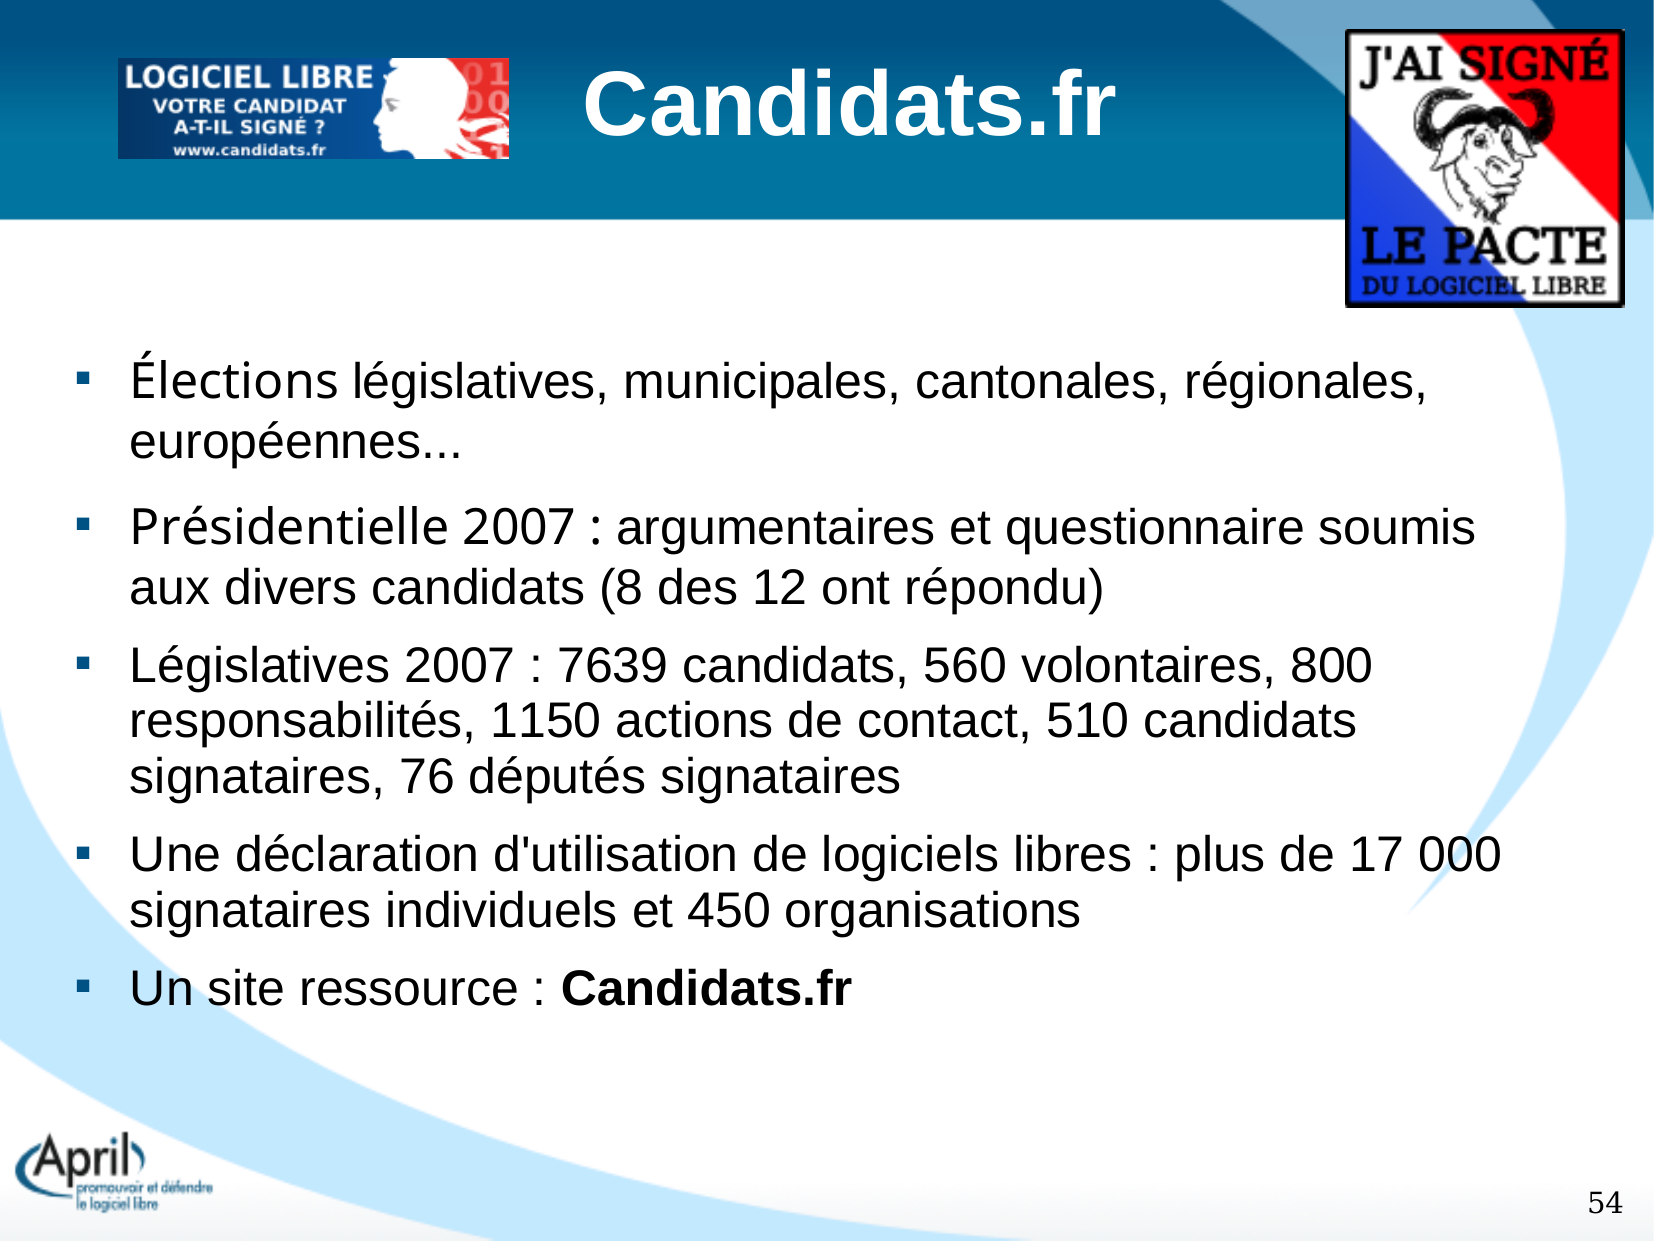

# Candidats.fr
Élections législatives, municipales, cantonales, régionales, européennes...
Présidentielle 2007 : argumentaires et questionnaire soumis aux divers candidats (8 des 12 ont répondu)
Législatives 2007 : 7639 candidats, 560 volontaires, 800 responsabilités, 1150 actions de contact, 510 candidats signataires, 76 députés signataires
Une déclaration d'utilisation de logiciels libres : plus de 17 000 signataires individuels et 450 organisations
Un site ressource : Candidats.fr
54